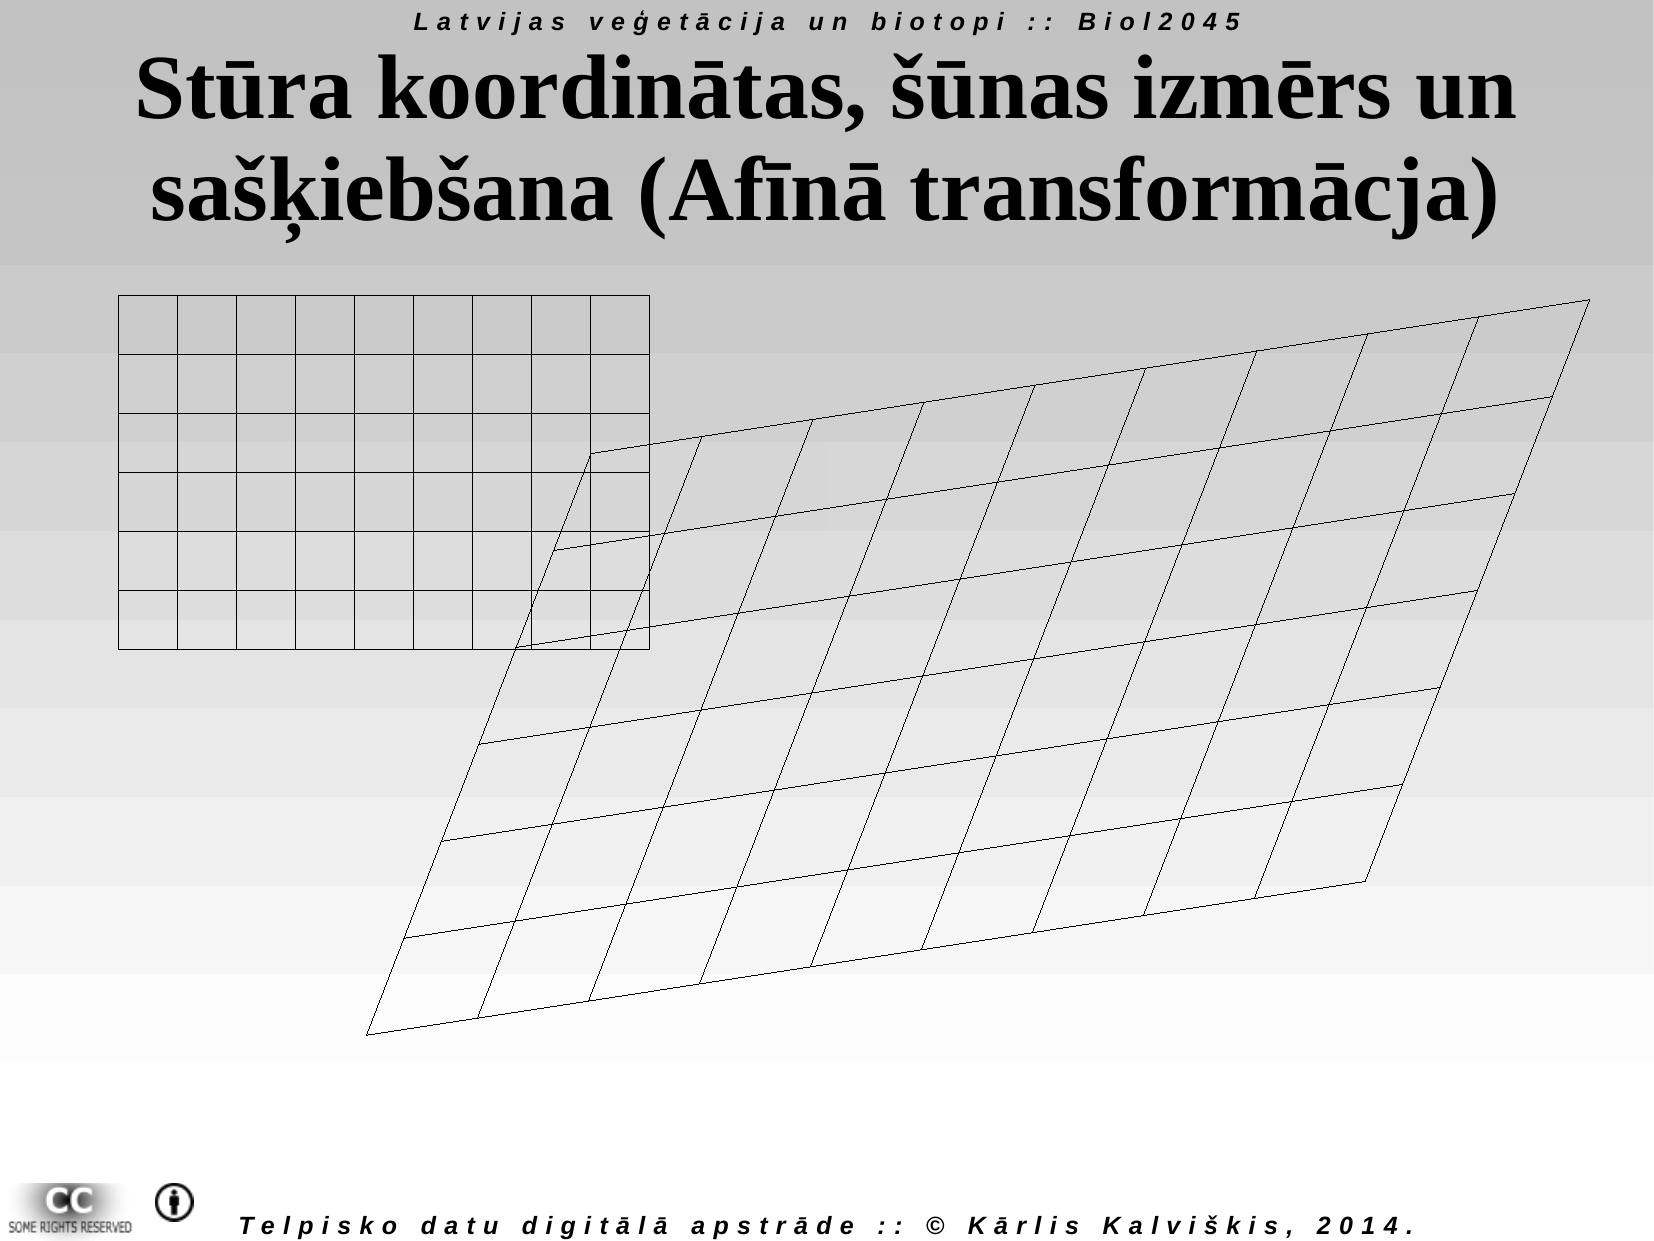

# Stūra koordinātas, šūnas izmērs un sašķiebšana (Afīnā transformācja)